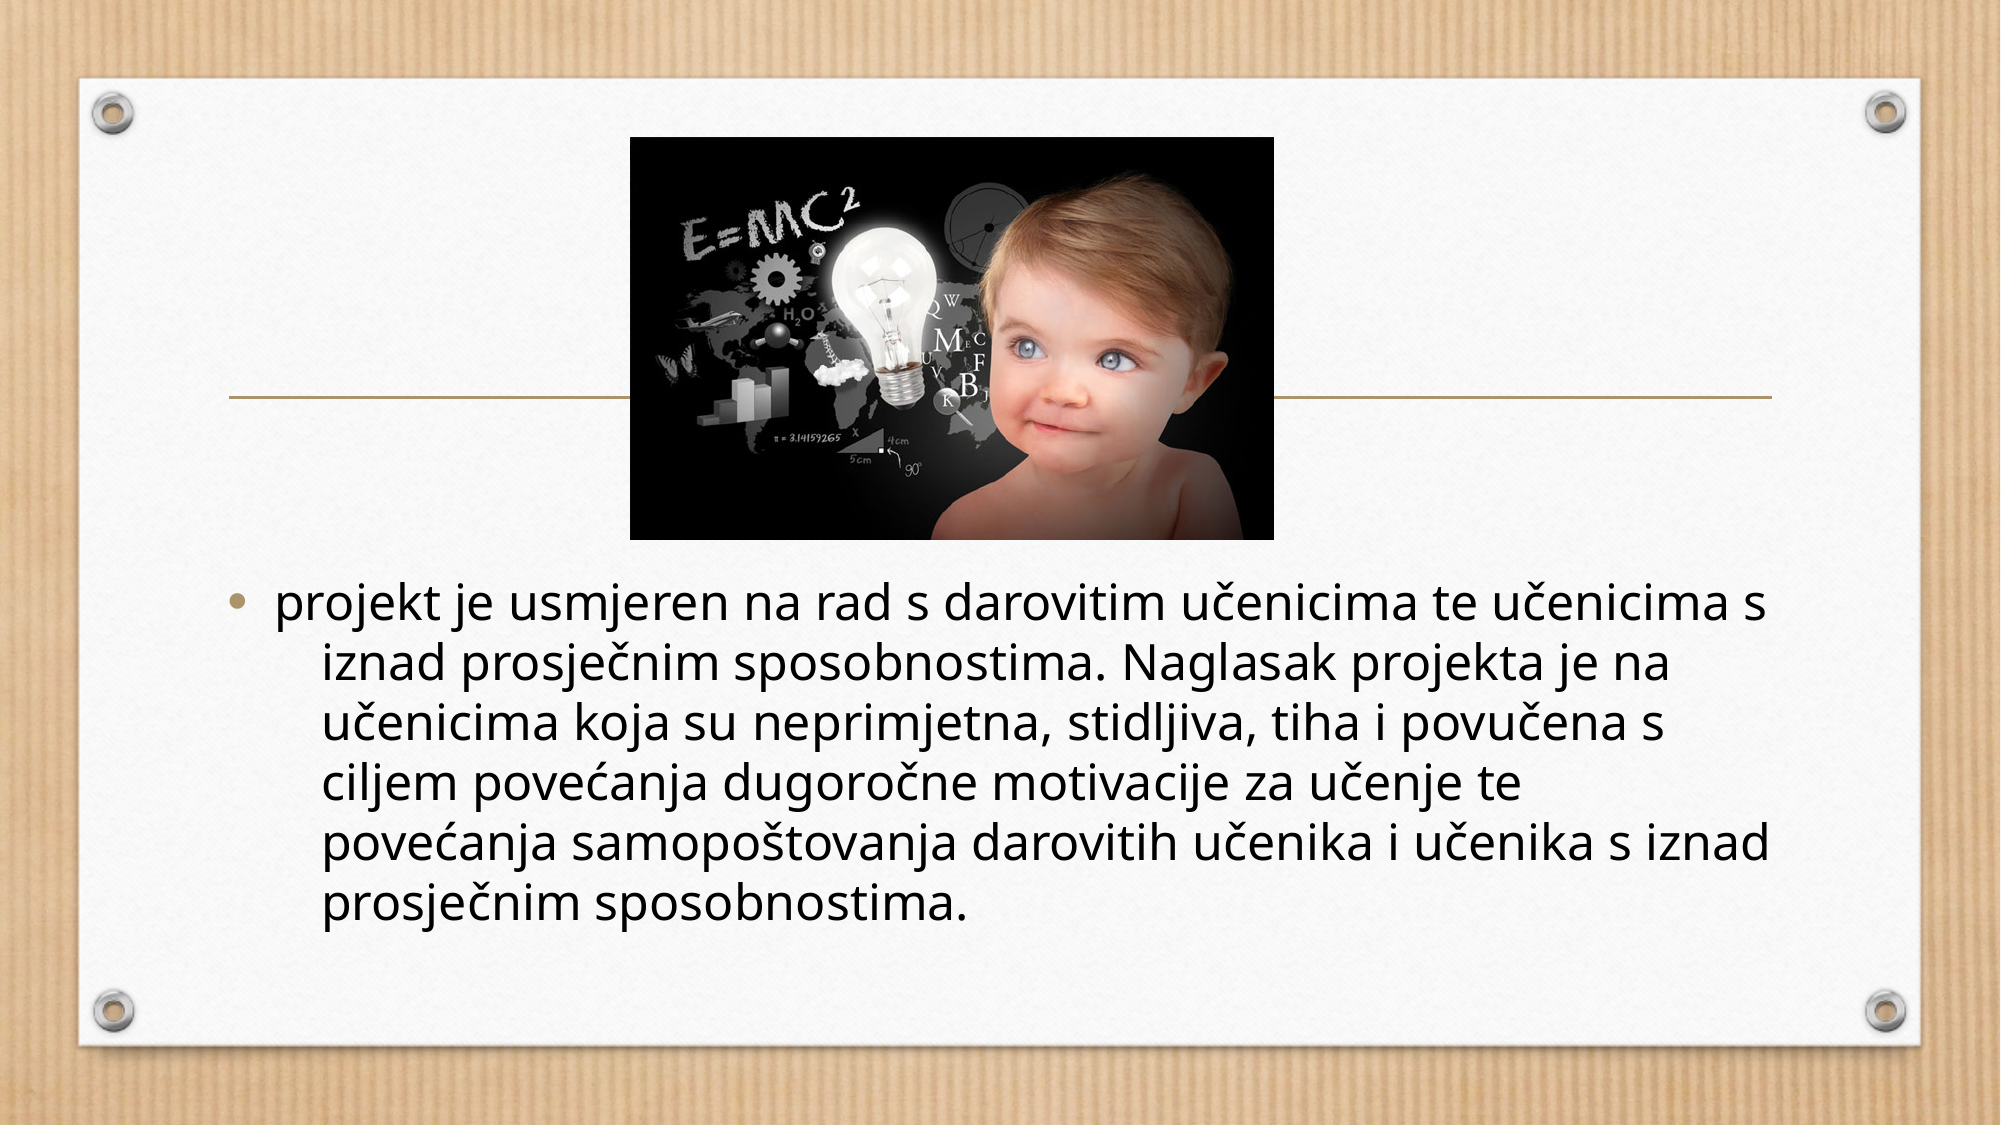

# projekt je usmjeren na rad s darovitim učenicima te učenicima s iznad prosječnim sposobnostima. Naglasak projekta je na učenicima koja su neprimjetna, stidljiva, tiha i povučena s ciljem povećanja dugoročne motivacije za učenje te povećanja samopoštovanja darovitih učenika i učenika s iznad prosječnim sposobnostima.